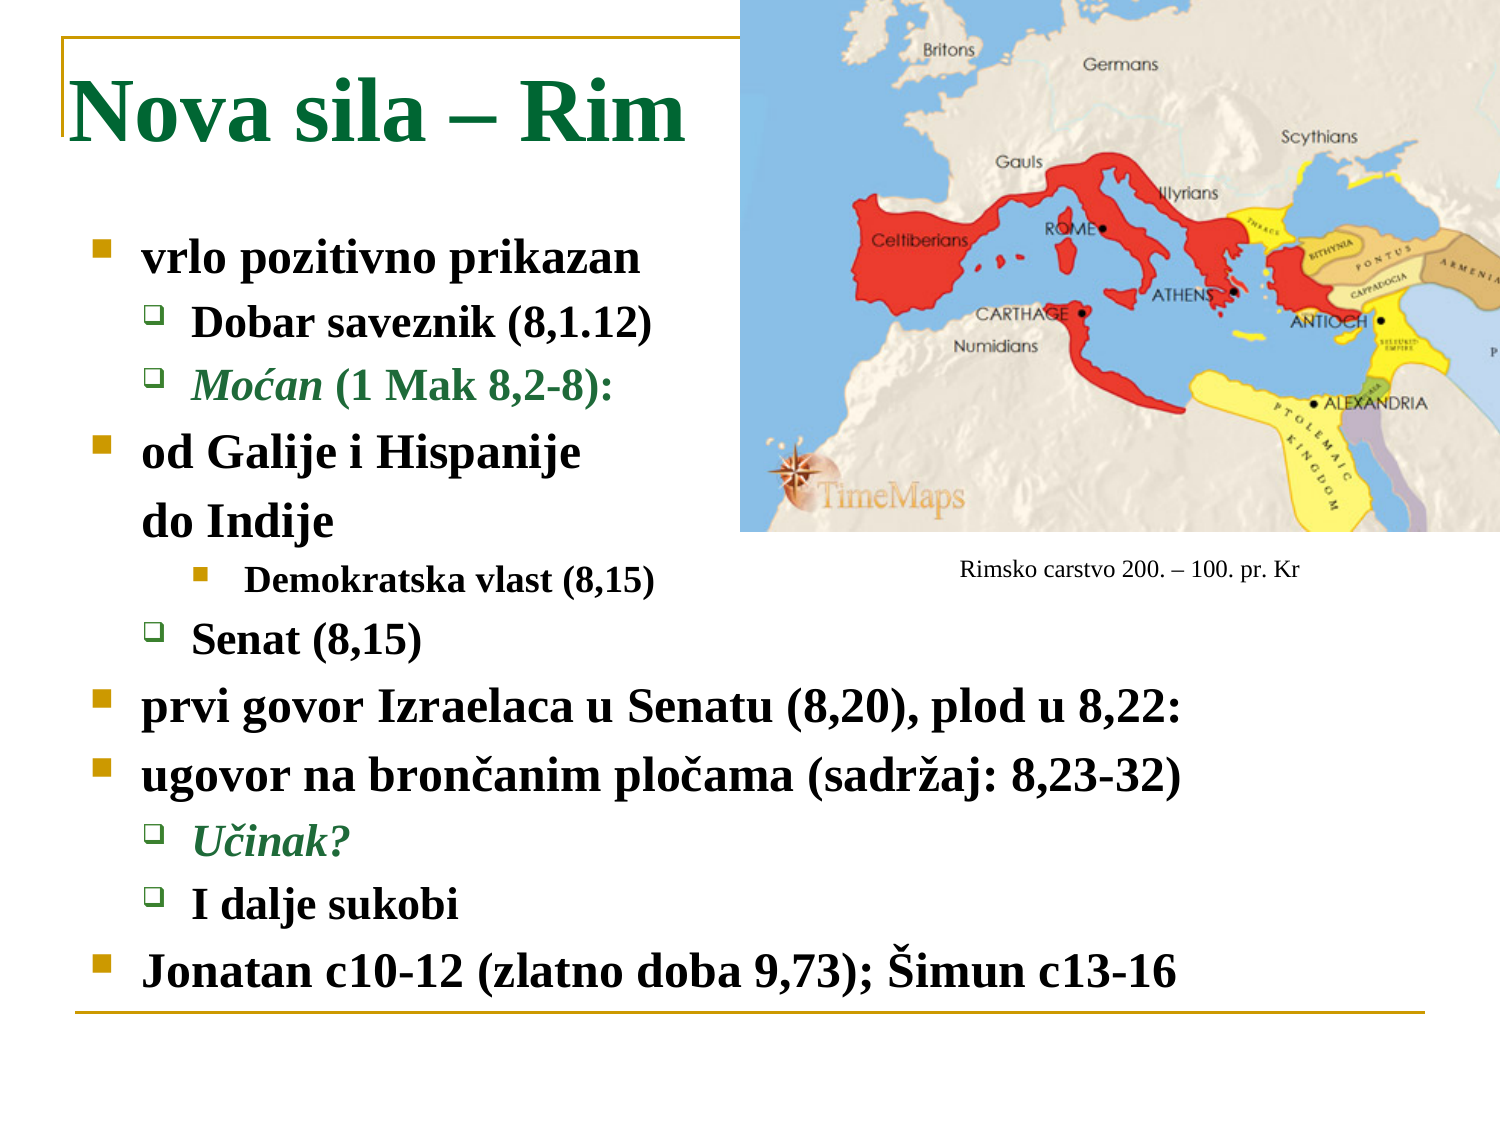

# Nova sila – Rim
vrlo pozitivno prikazan
Dobar saveznik (8,1.12)
Moćan (1 Mak 8,2-8):
od Galije i Hispanije
do Indije
Demokratska vlast (8,15)
Senat (8,15)
prvi govor Izraelaca u Senatu (8,20), plod u 8,22:
ugovor na brončanim pločama (sadržaj: 8,23-32)
Učinak?
I dalje sukobi
Jonatan c10-12 (zlatno doba 9,73); Šimun c13-16
Rimsko carstvo 200. – 100. pr. Kr